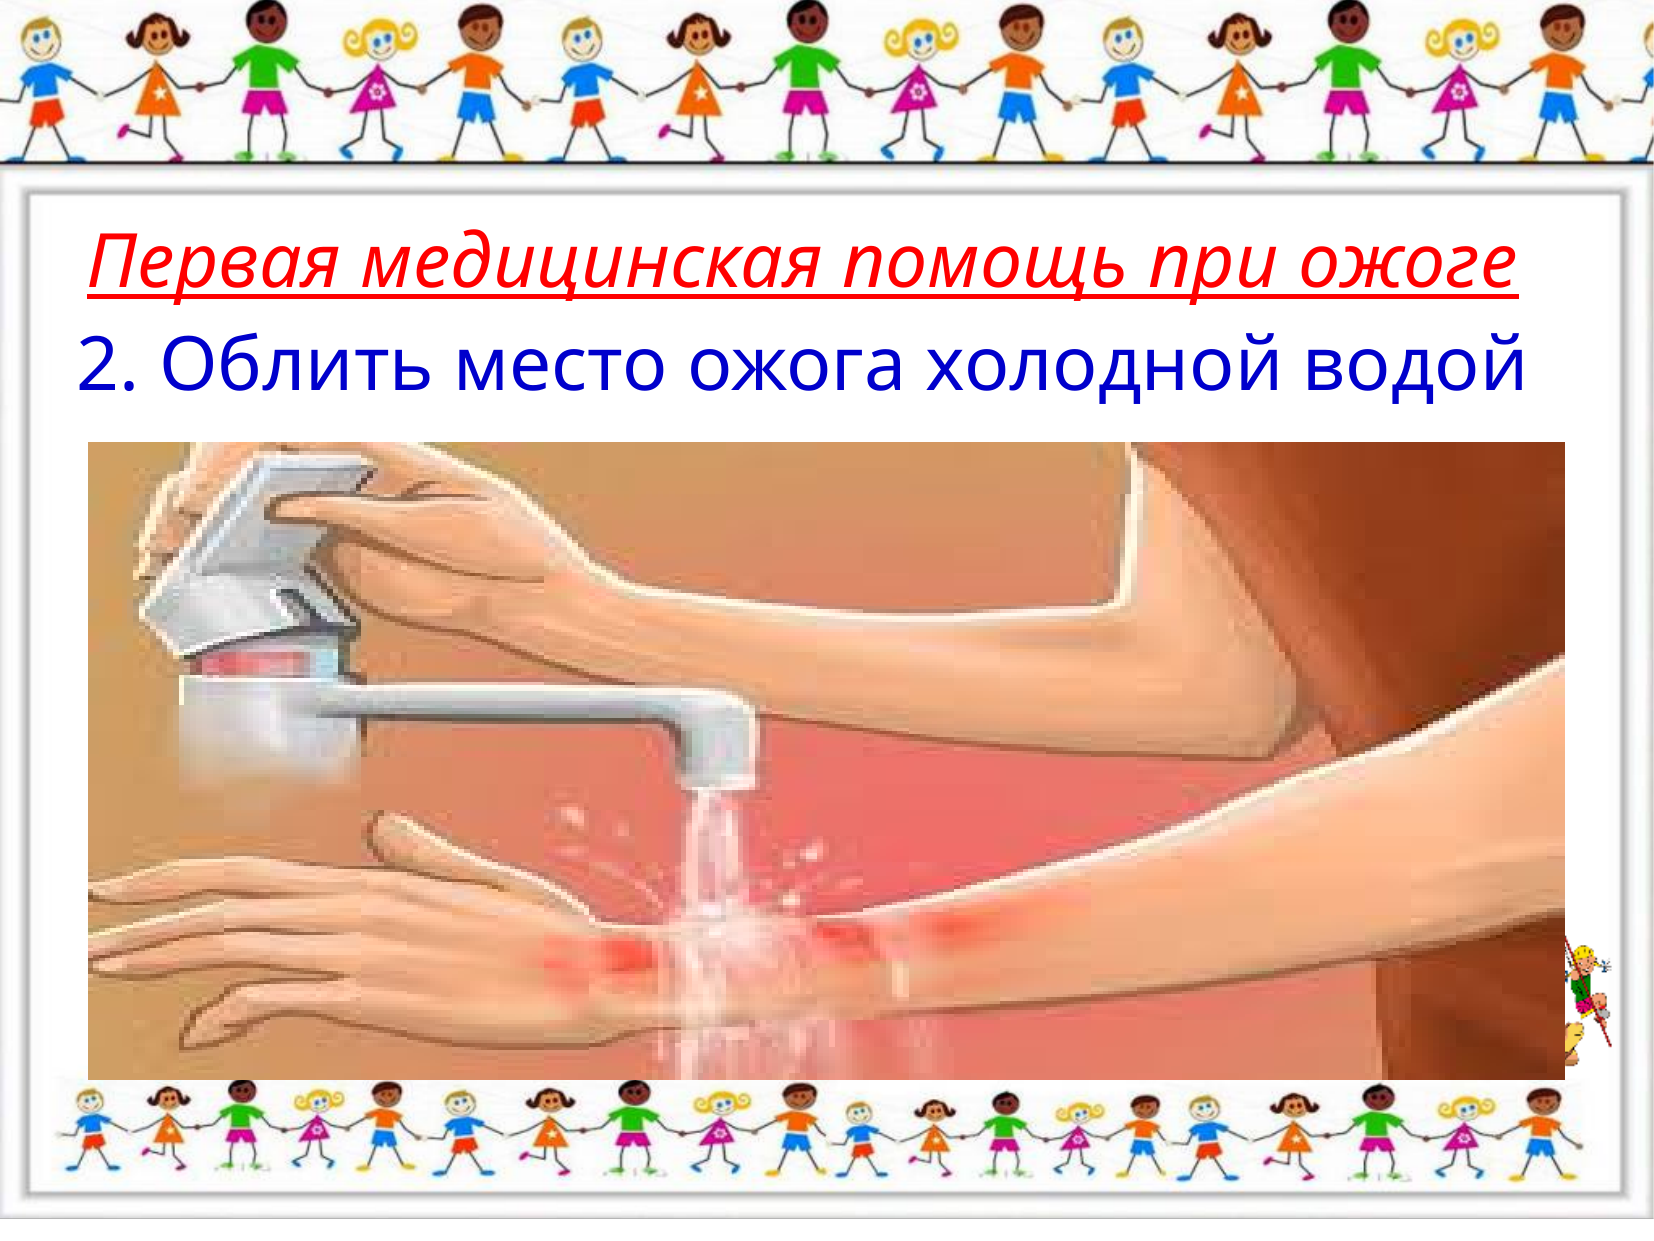

# Первая медицинская помощь при ожоге 2. Облить место ожога холодной водой